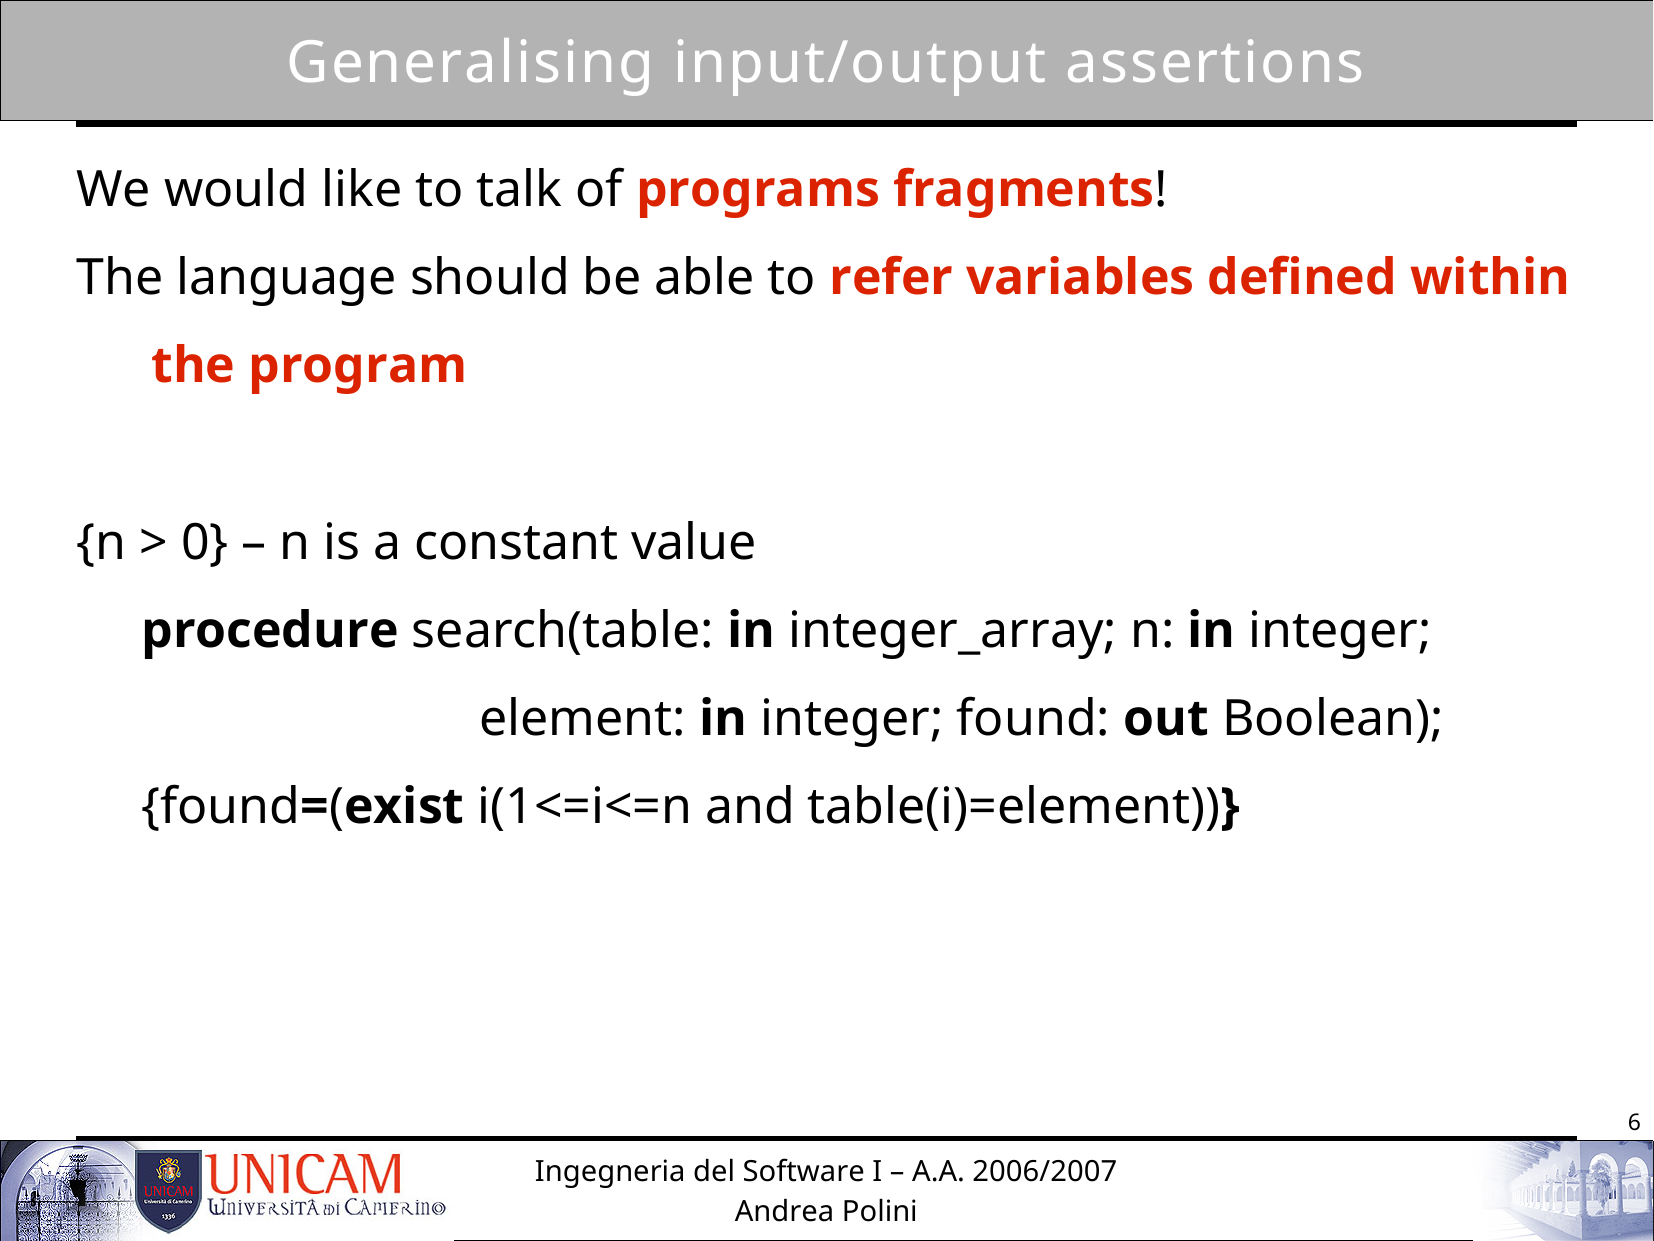

# Generalising input/output assertions
We would like to talk of programs fragments!
The language should be able to refer variables defined within the program
{n > 0} – n is a constant value
 procedure search(table: in integer_array; n: in integer;
 element: in integer; found: out Boolean);
 {found=(exist i(1<=i<=n and table(i)=element))}
6